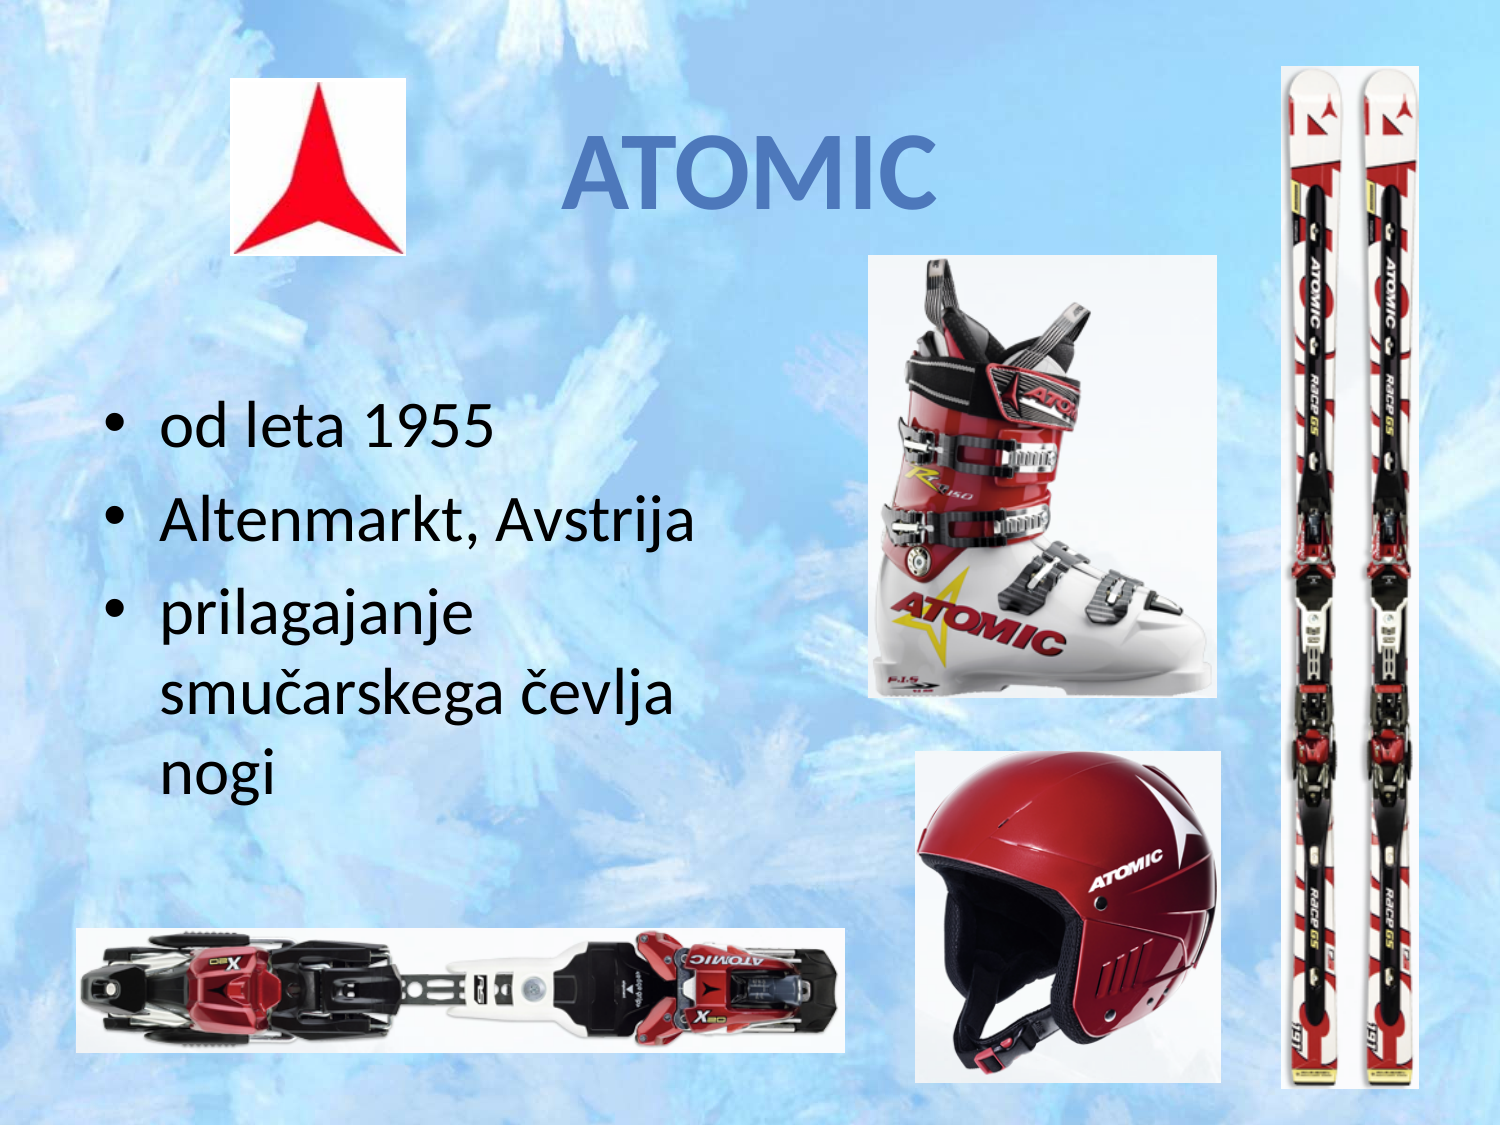

Atomic
# od leta 1955
Altenmarkt, Avstrija
prilagajanje smučarskega čevlja nogi